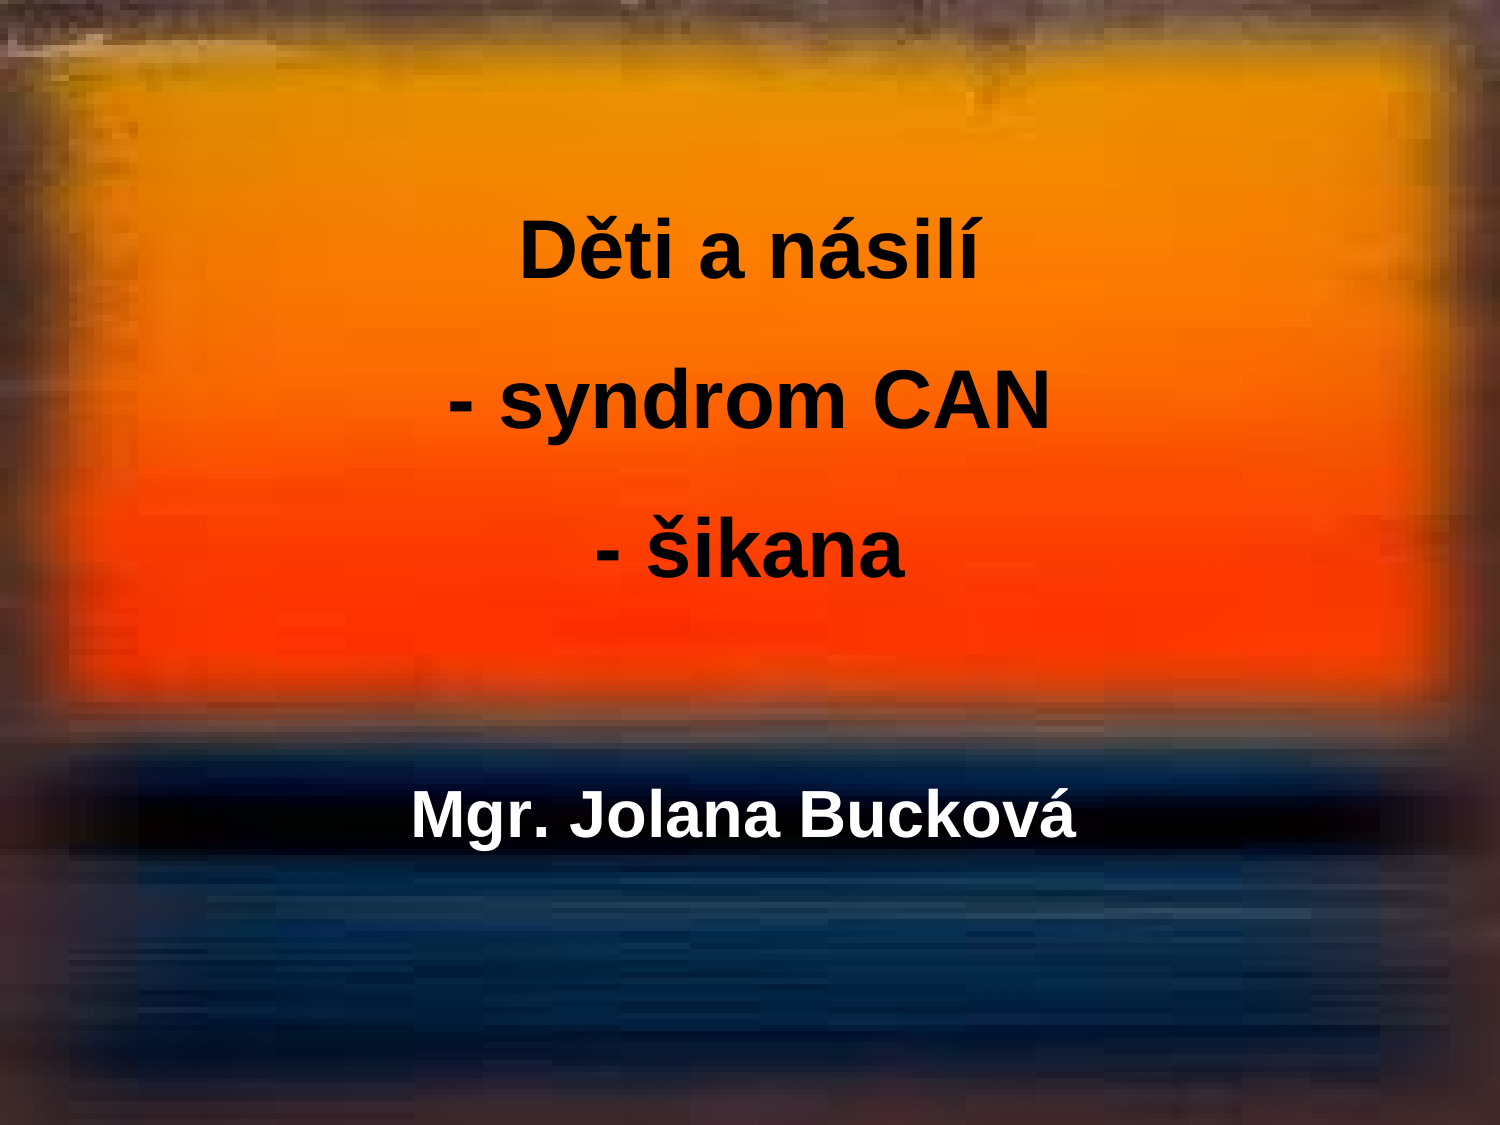

# Děti a násilí - syndrom CAN - šikana
Mgr. Jolana Bucková